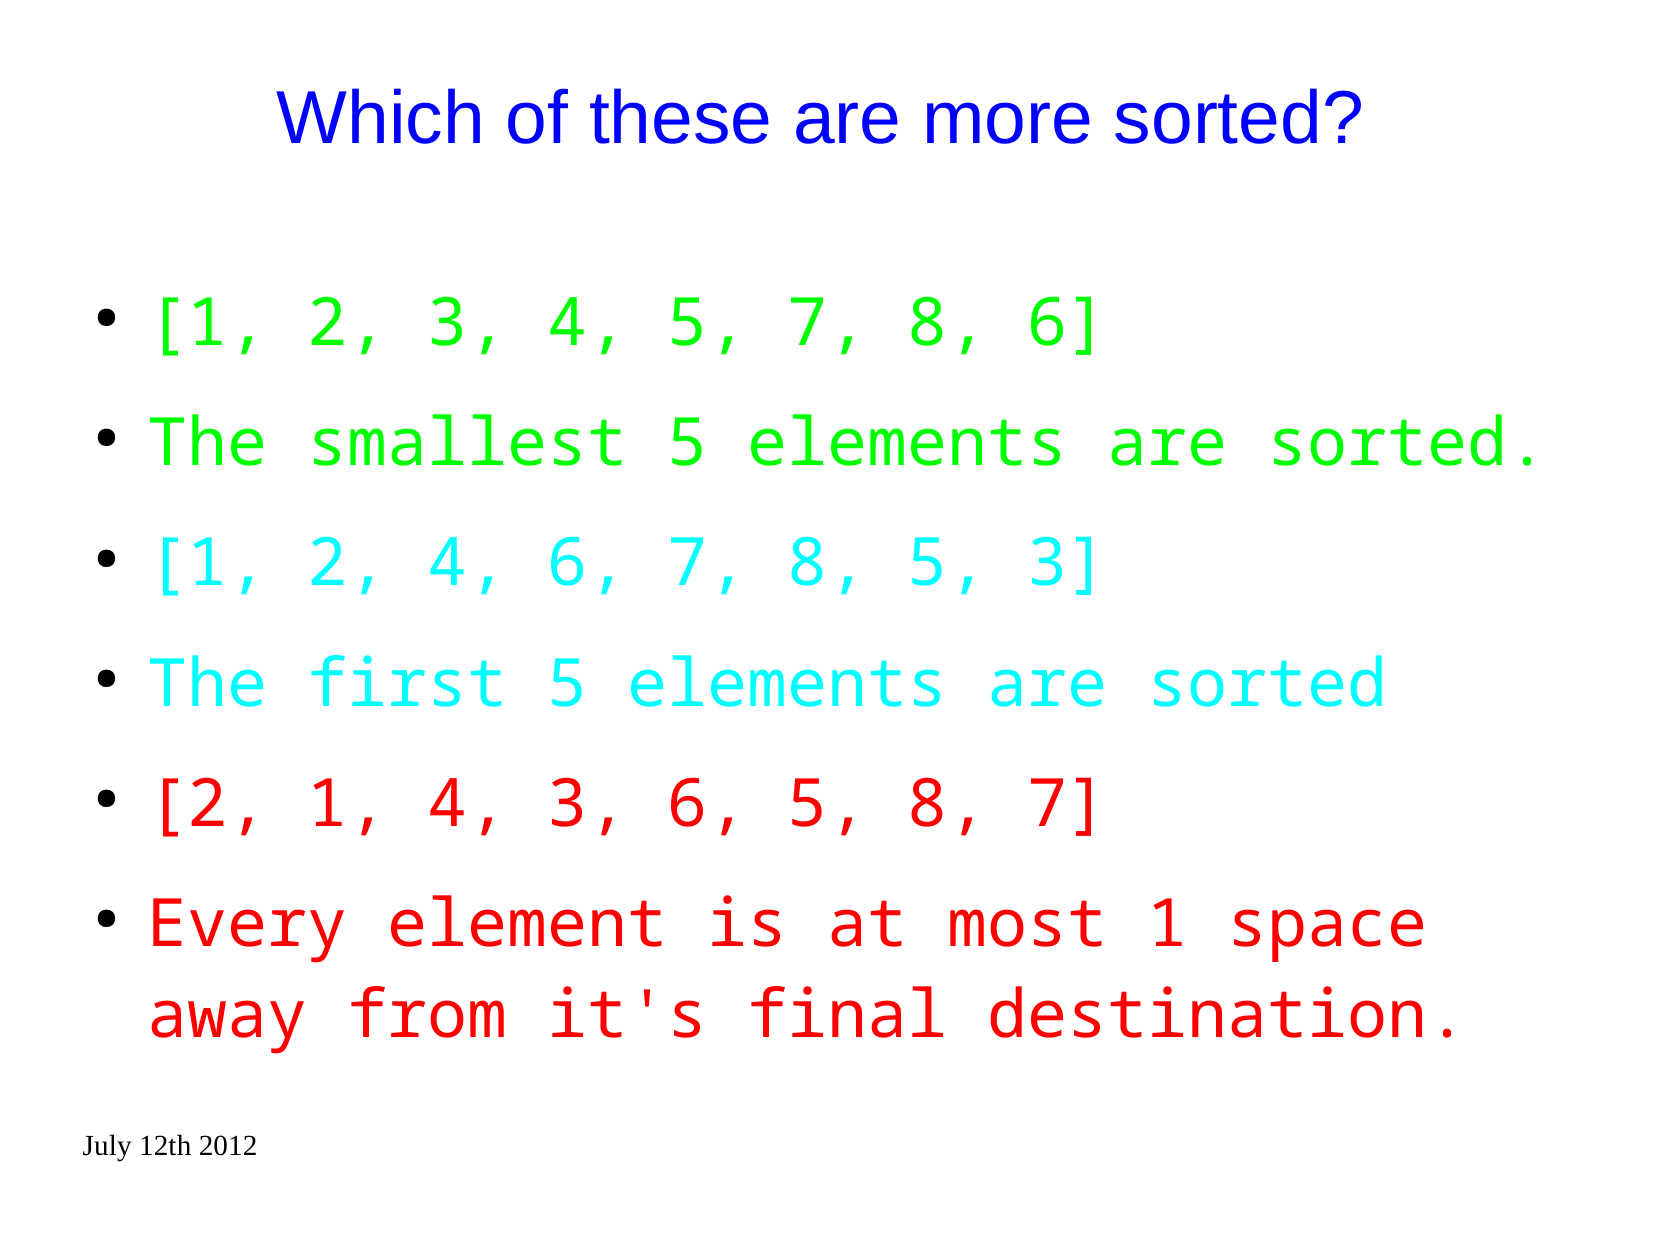

# Which of these are more sorted?
[1, 2, 3, 4, 5, 7, 8, 6]
The smallest 5 elements are sorted.
[1, 2, 4, 6, 7, 8, 5, 3]
The first 5 elements are sorted
[2, 1, 4, 3, 6, 5, 8, 7]
Every element is at most 1 space away from it's final destination.
July 12th 2012